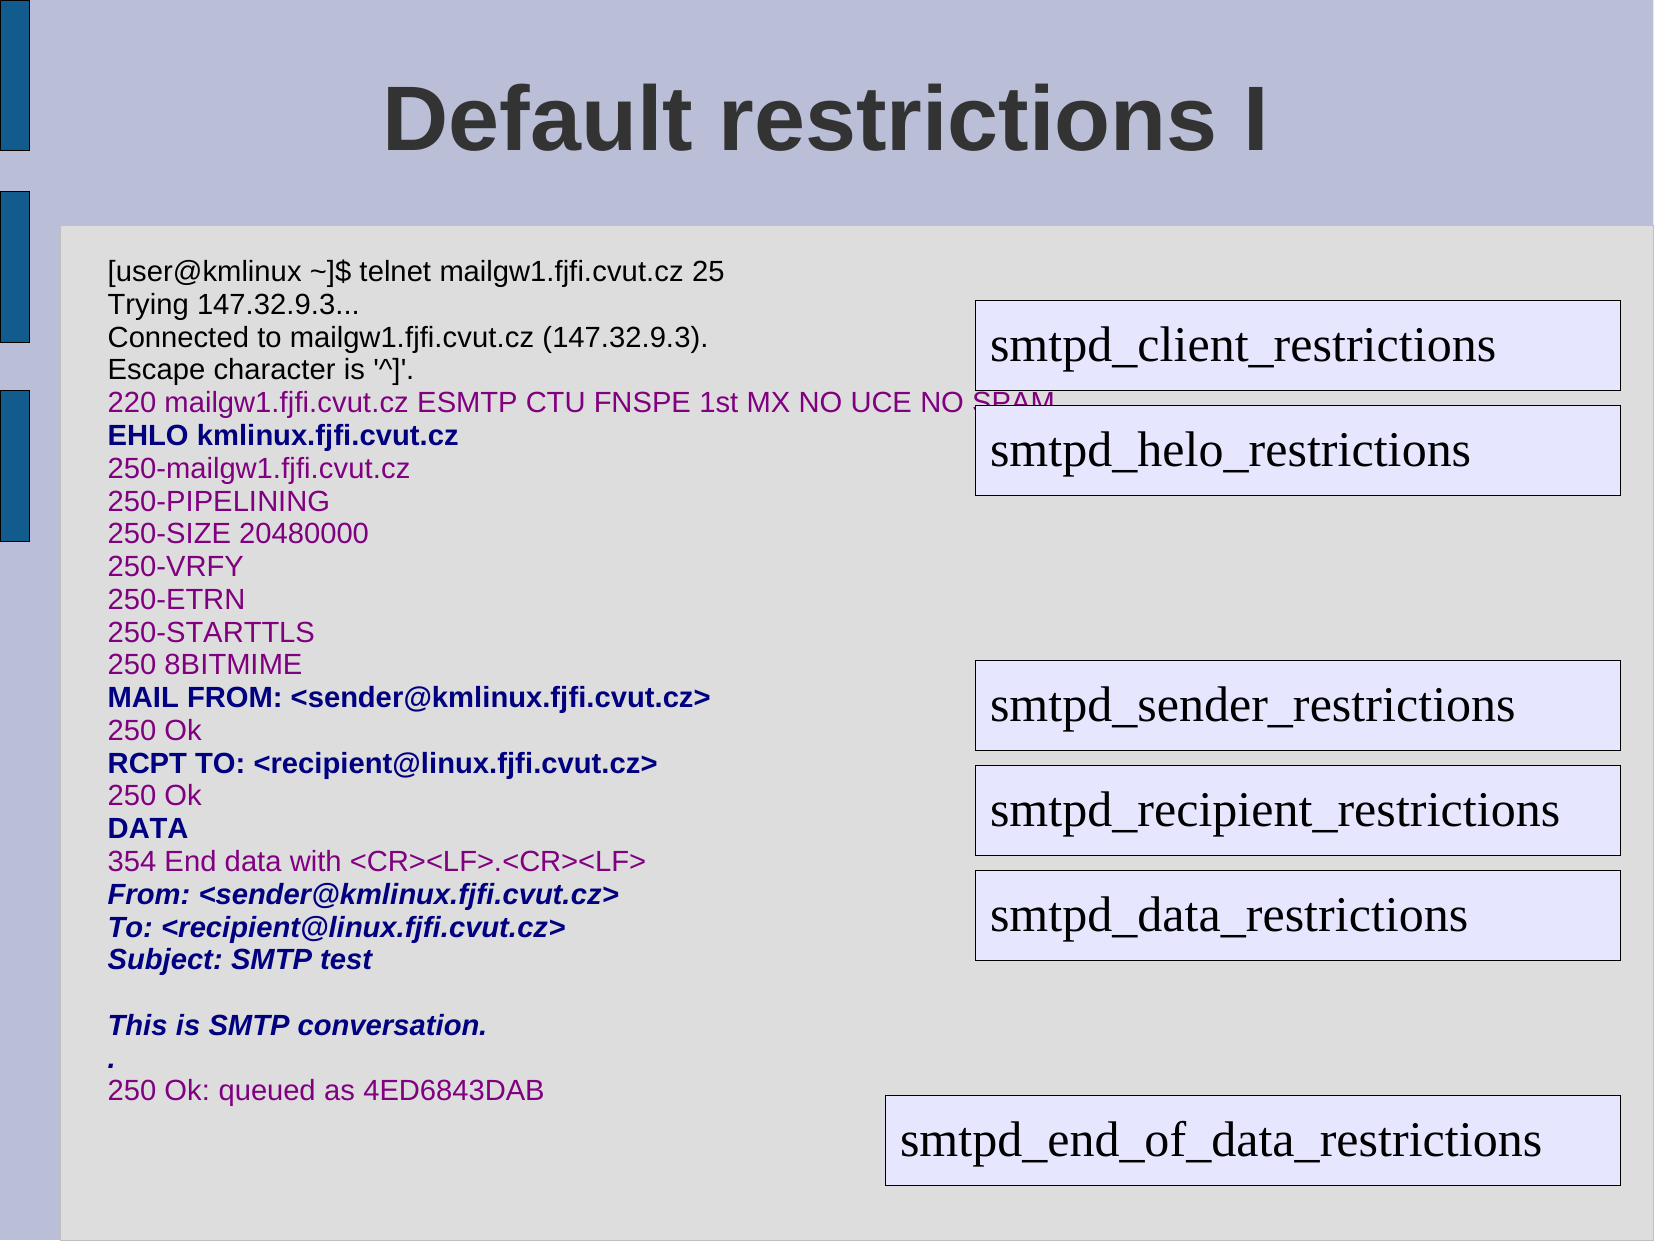

# Default restrictions I
[user@kmlinux ~]$ telnet mailgw1.fjfi.cvut.cz 25
Trying 147.32.9.3...
Connected to mailgw1.fjfi.cvut.cz (147.32.9.3).
Escape character is '^]'.
220 mailgw1.fjfi.cvut.cz ESMTP CTU FNSPE 1st MX NO UCE NO SPAM
EHLO kmlinux.fjfi.cvut.cz
250-mailgw1.fjfi.cvut.cz
250-PIPELINING
250-SIZE 20480000
250-VRFY
250-ETRN
250-STARTTLS
250 8BITMIME
MAIL FROM: <sender@kmlinux.fjfi.cvut.cz>
250 Ok
RCPT TO: <recipient@linux.fjfi.cvut.cz>
250 Ok
DATA
354 End data with <CR><LF>.<CR><LF>
From: <sender@kmlinux.fjfi.cvut.cz>
To: <recipient@linux.fjfi.cvut.cz>
Subject: SMTP test
This is SMTP conversation.
.
250 Ok: queued as 4ED6843DAB
smtpd_client_restrictions
smtpd_helo_restrictions
smtpd_sender_restrictions
smtpd_recipient_restrictions
smtpd_data_restrictions
smtpd_end_of_data_restrictions